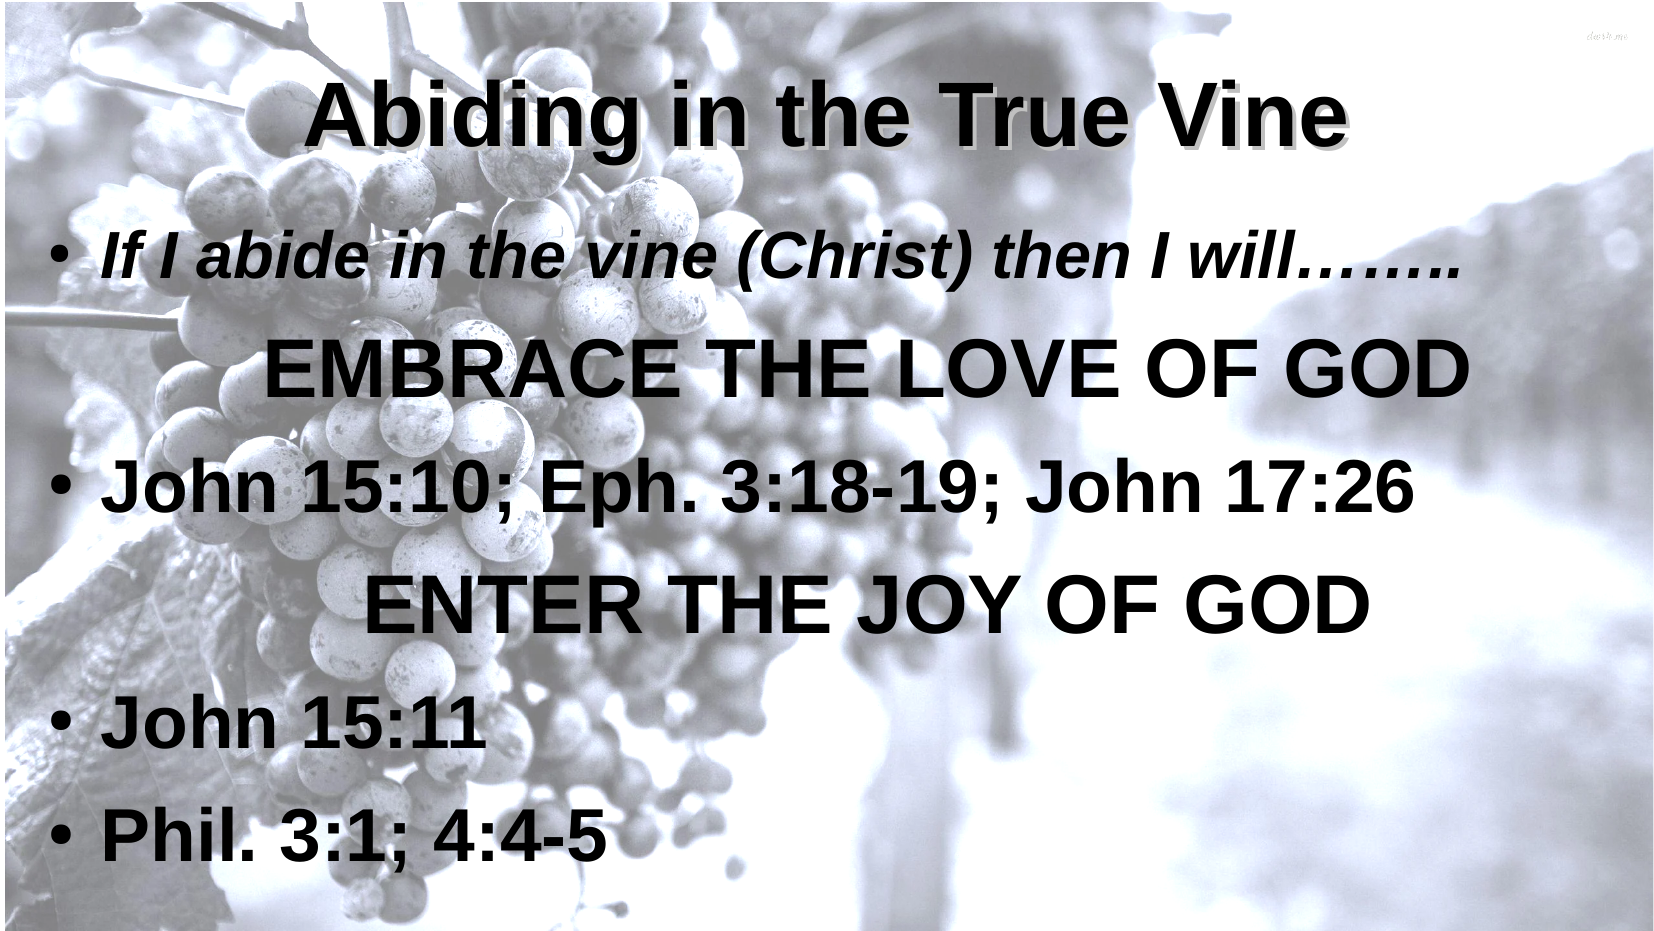

# Abiding in the True Vine
If I abide in the vine (Christ) then I will……..
EMBRACE THE LOVE OF GOD
John 15:10; Eph. 3:18-19; John 17:26
ENTER THE JOY OF GOD
John 15:11
Phil. 3:1; 4:4-5